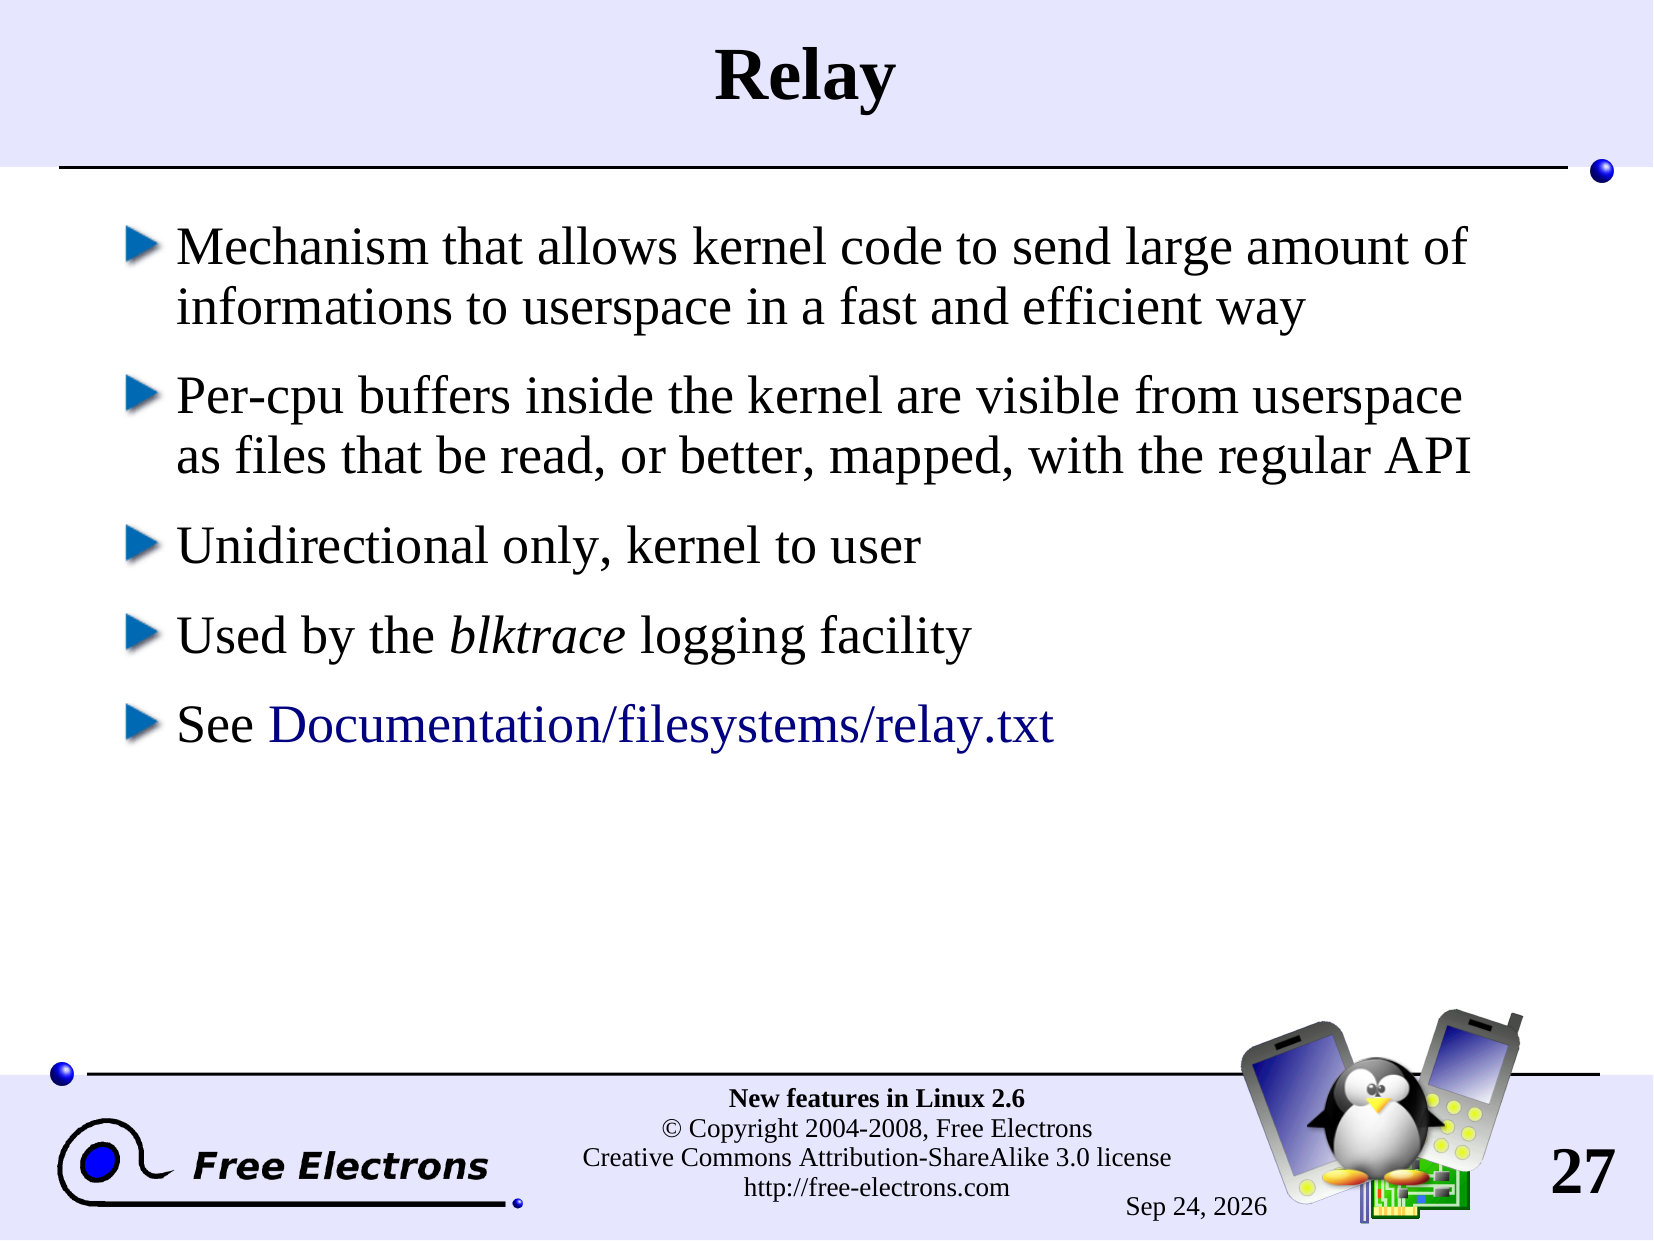

# Relay
Mechanism that allows kernel code to send large amount of informations to userspace in a fast and efficient way
Per-cpu buffers inside the kernel are visible from userspace as files that be read, or better, mapped, with the regular API
Unidirectional only, kernel to user
Used by the blktrace logging facility
See Documentation/filesystems/relay.txt